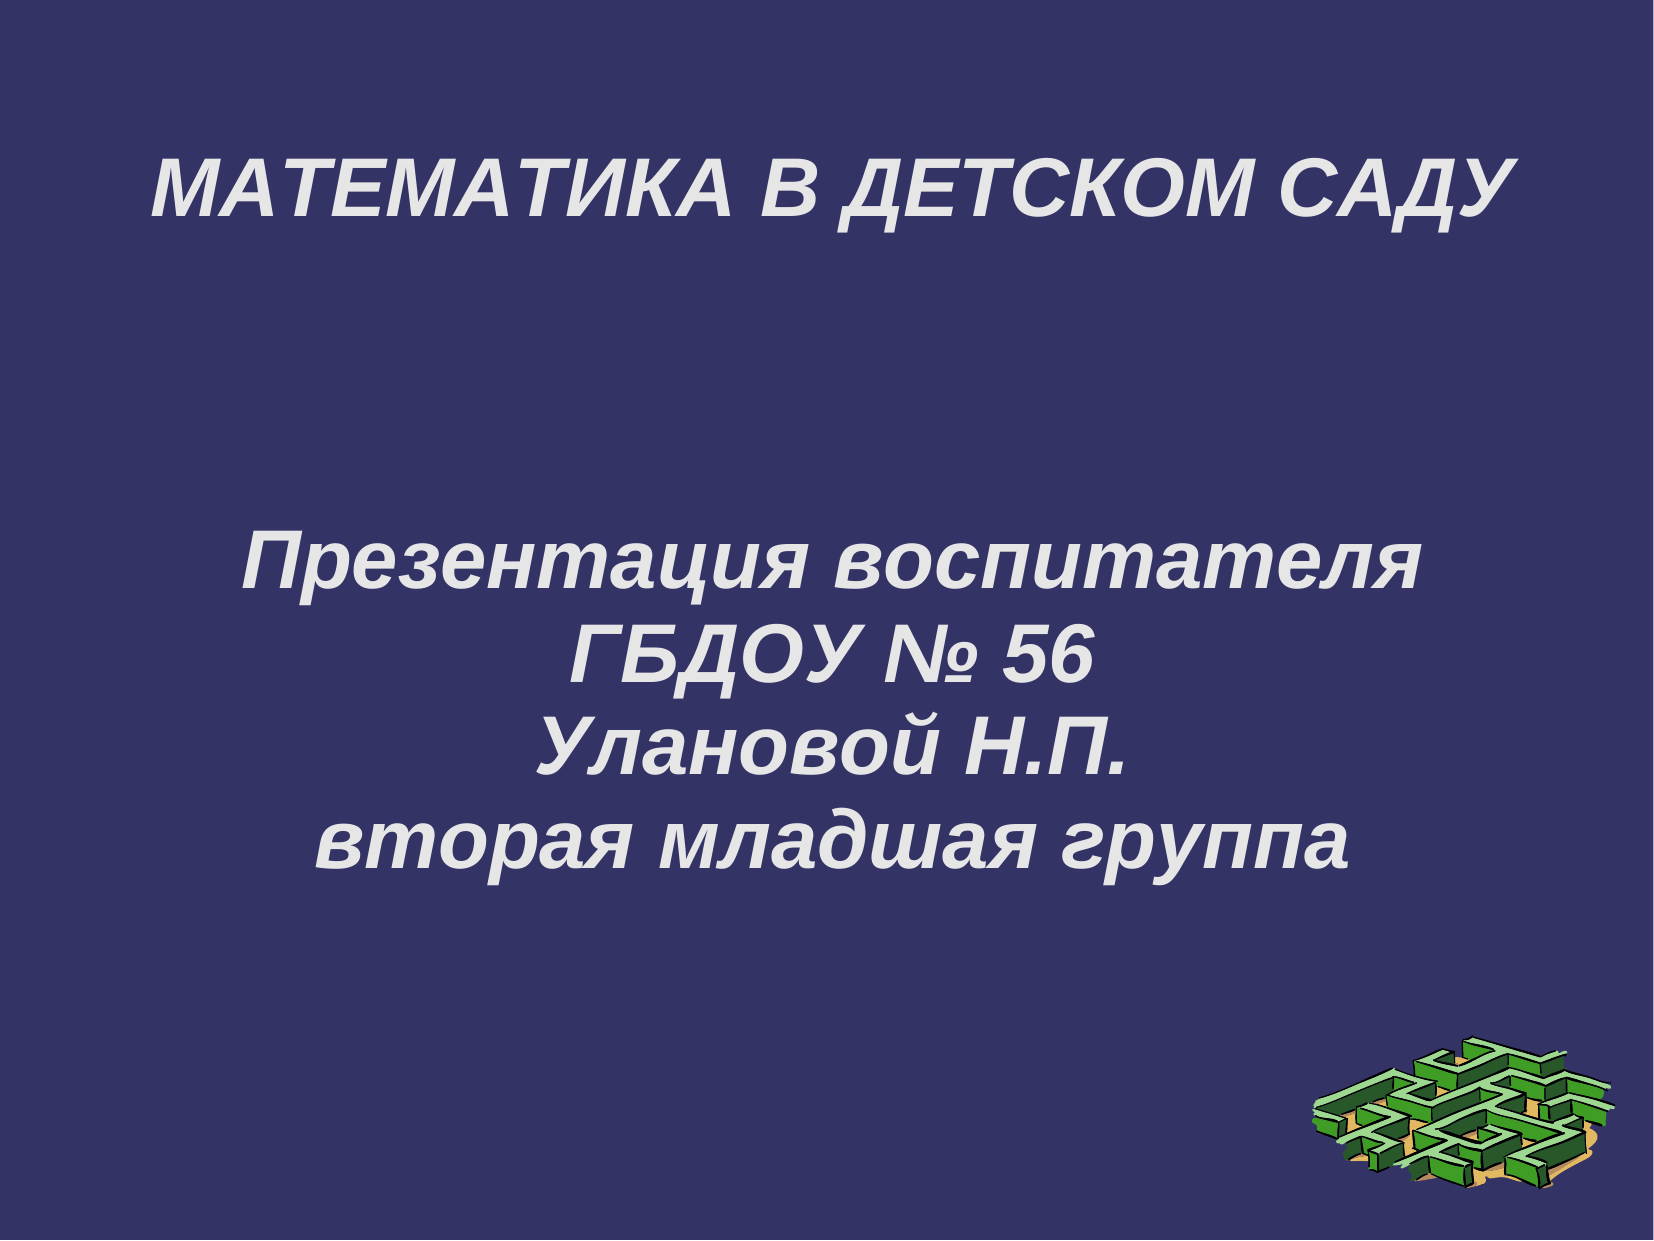

# МАТЕМАТИКА В ДЕТСКОМ САДУ Презентация воспитателя ГБДОУ № 56 Улановой Н.П. вторая младшая группа